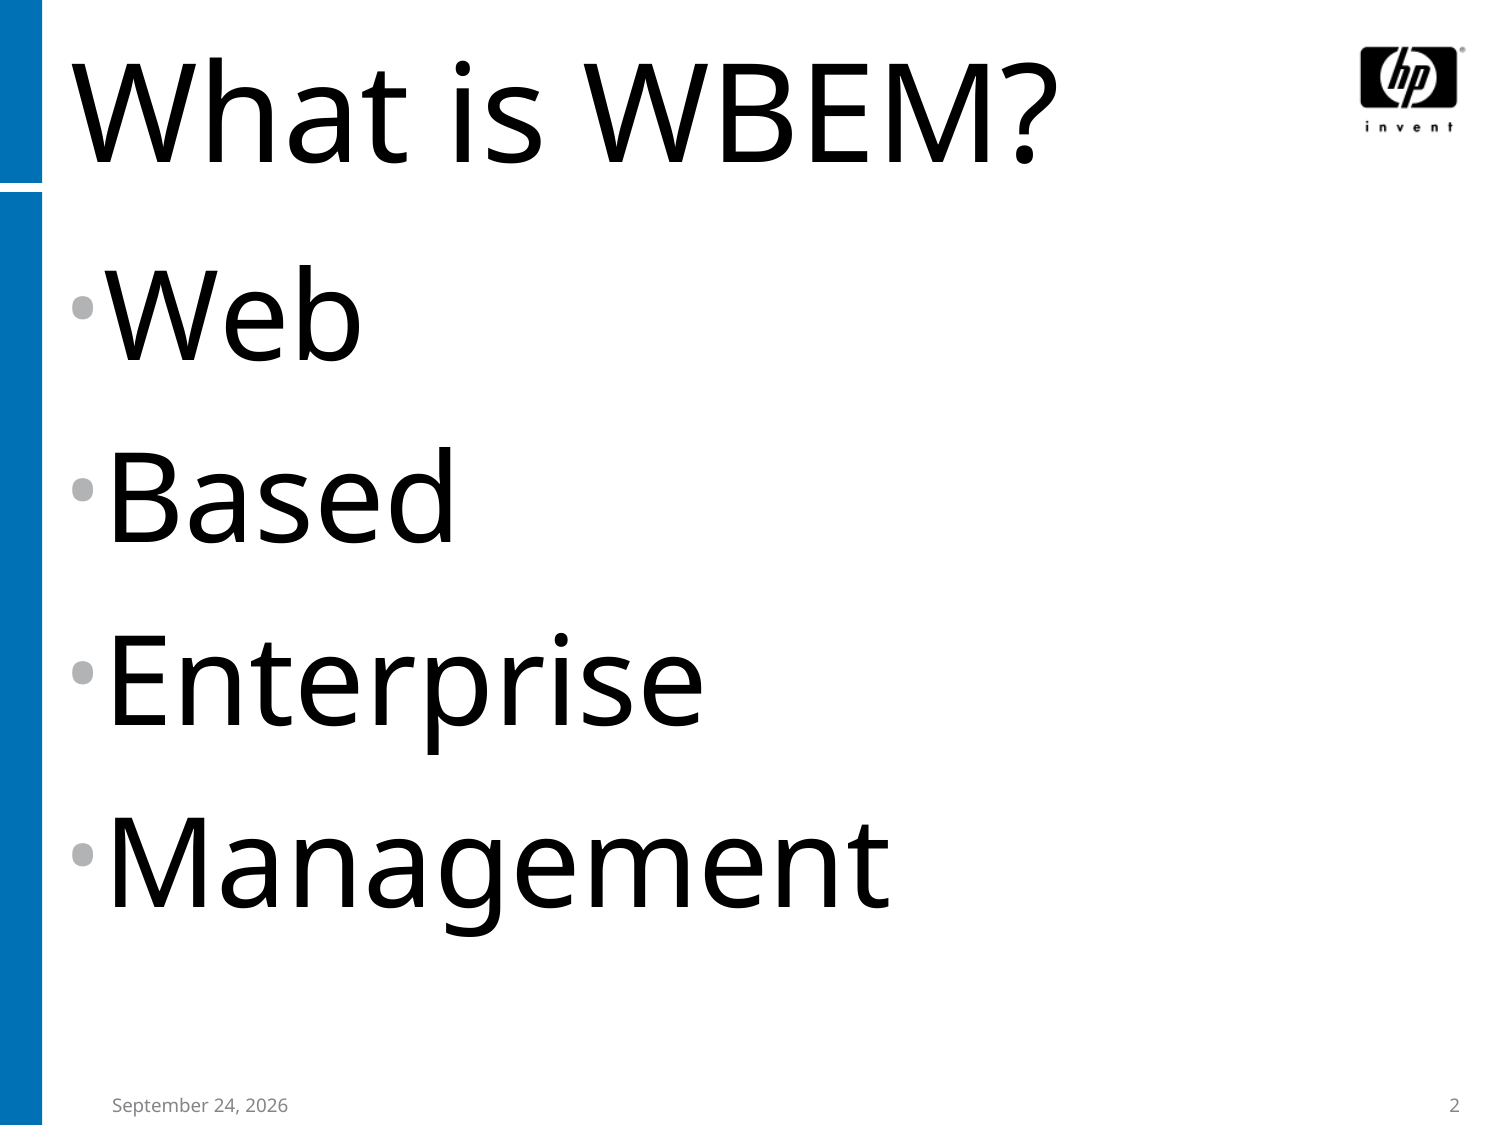

# What is WBEM?
Web
Based
Enterprise
Management
2